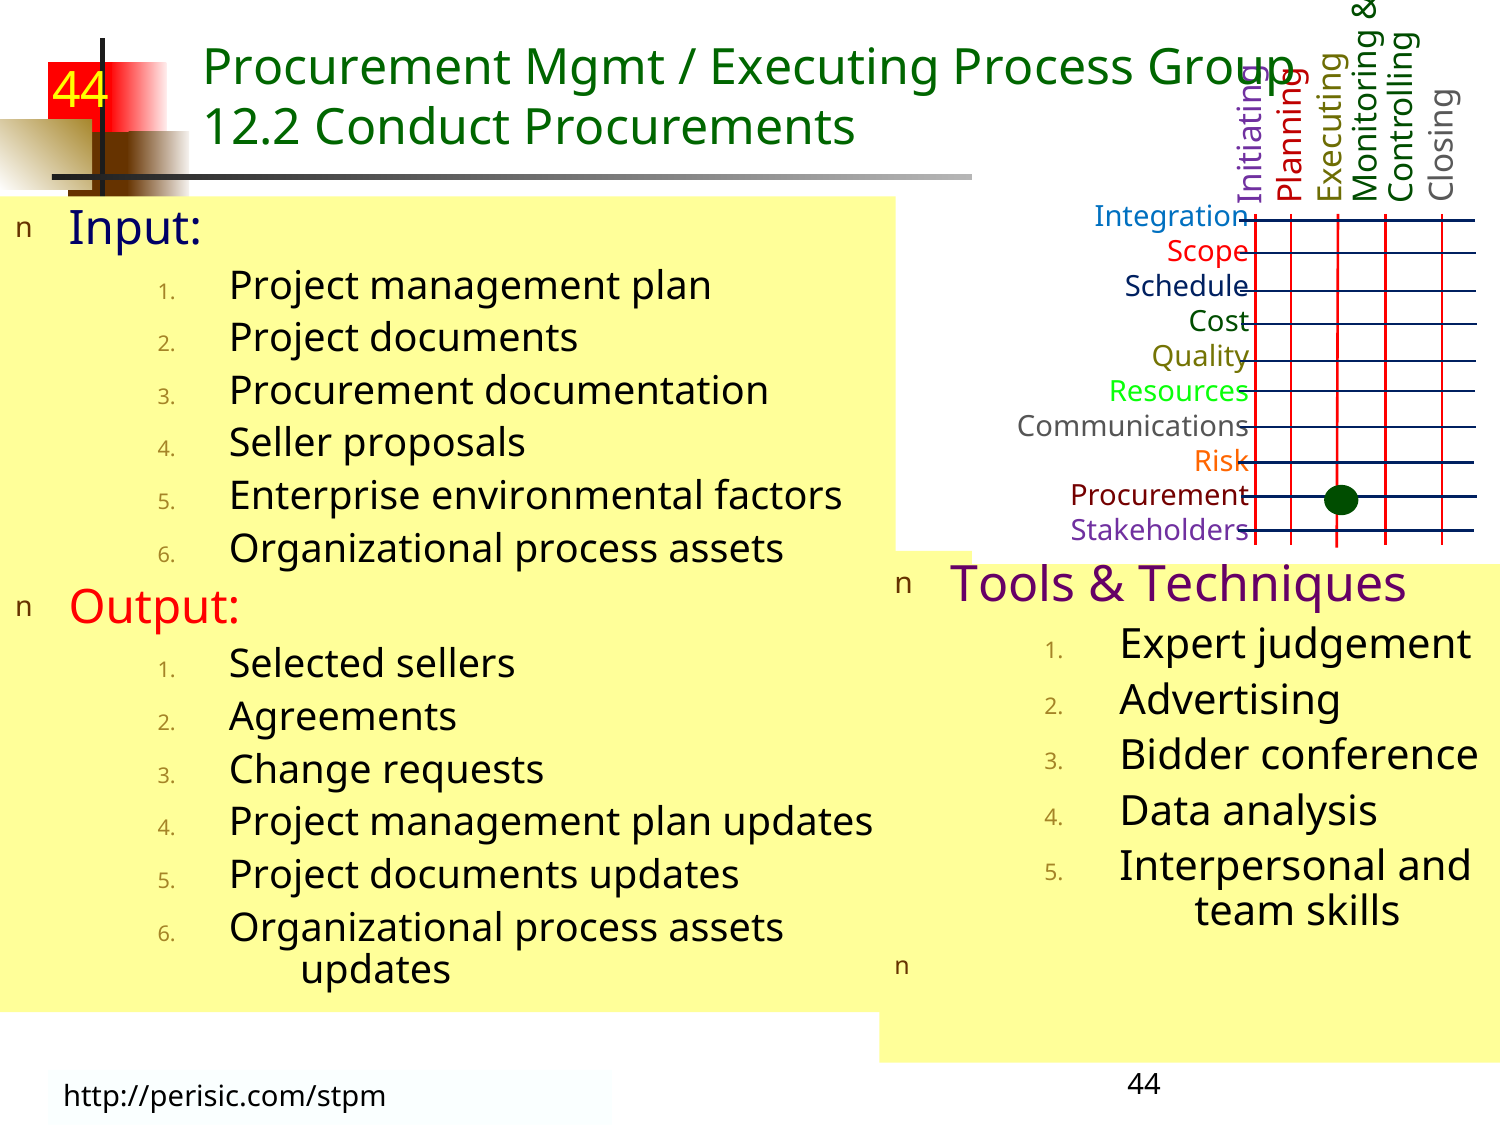

Initiating
Planning
Executing
Monitoring &
Controlling
Closing
Integration
Scope
Schedule
Cost
Quality
Resources
Communications
Risk
Procurement
Stakeholders
Procurement Mgmt / Executing Process Group
12.2 Conduct Procurements
# Input:
Project management plan
Project documents
Procurement documentation
Seller proposals
Enterprise environmental factors
Organizational process assets
Output:
Selected sellers
Agreements
Change requests
Project management plan updates
Project documents updates
Organizational process assets updates
Tools & Techniques
Expert judgement
Advertising
Bidder conference
Data analysis
Interpersonal and team skills
43
http://perisic.com/stpm